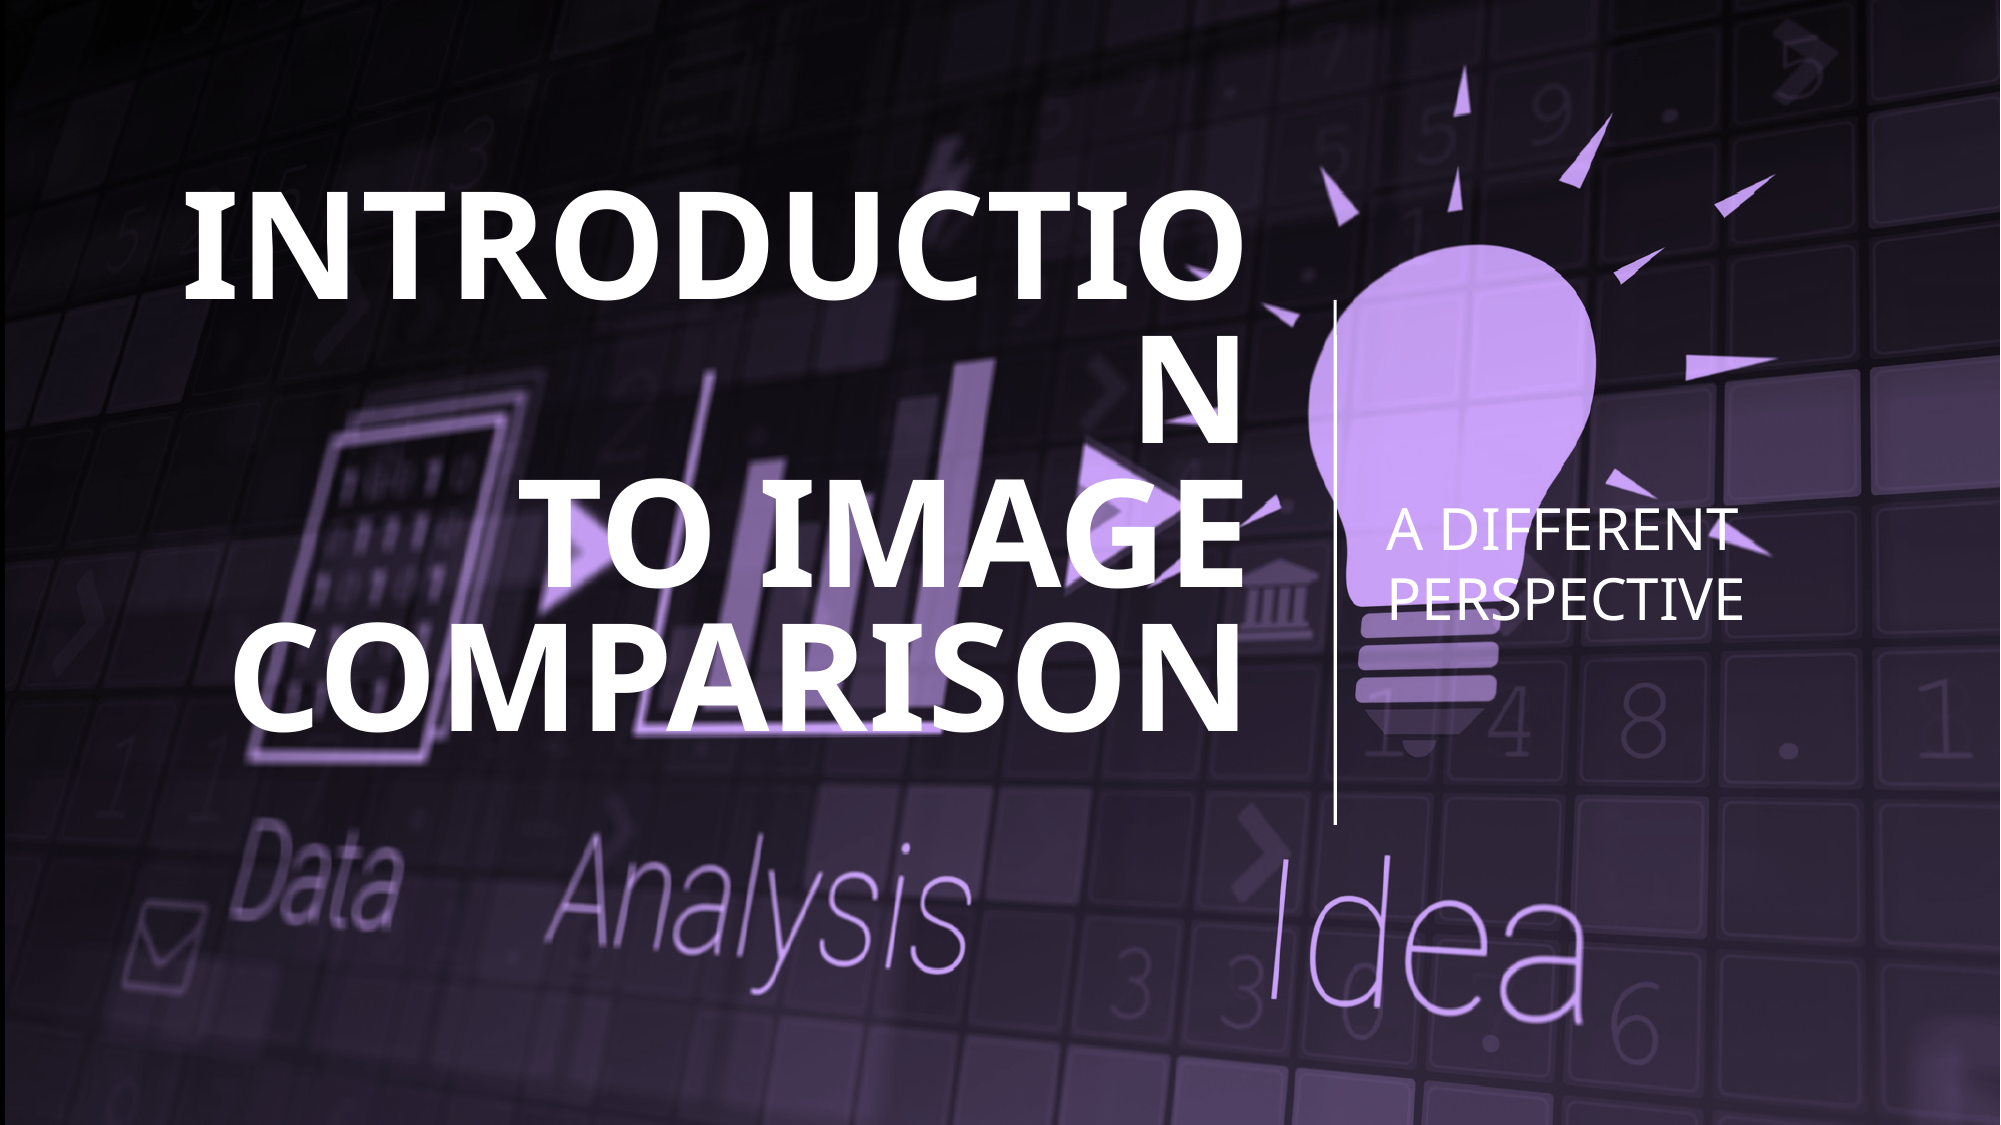

# INTRODUCTION TO IMAGE COMPARISON
A DIFFERENT PERSPECTIVE